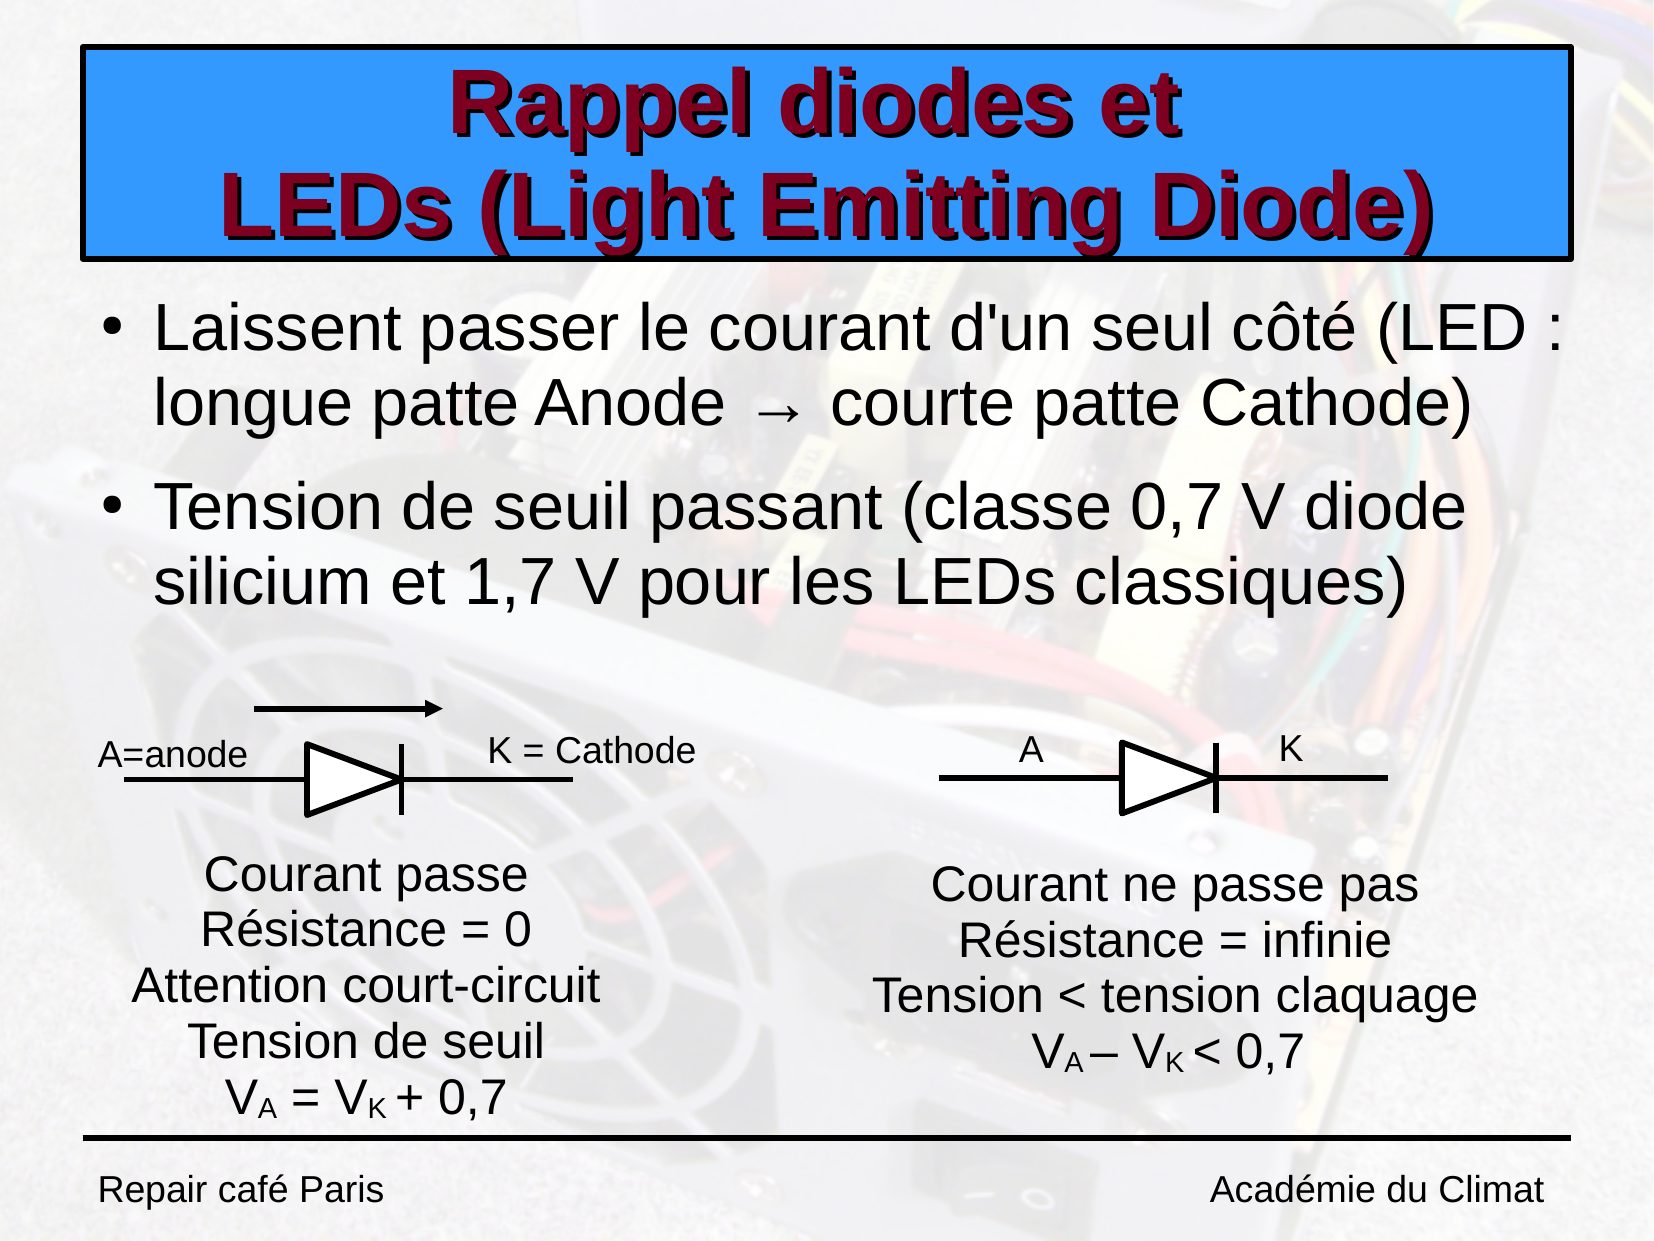

# Rappel diodes et LEDs (Light Emitting Diode)
Laissent passer le courant d'un seul côté (LED : longue patte Anode → courte patte Cathode)
Tension de seuil passant (classe 0,7 V diode silicium et 1,7 V pour les LEDs classiques)
K
A
K = Cathode
A=anode
Courant passe
Résistance = 0
Attention court-circuit
Tension de seuil
VA = VK + 0,7
Courant ne passe pas
Résistance = infinie
Tension < tension claquage
VA – VK < 0,7
Repair café Paris	Académie du Climat